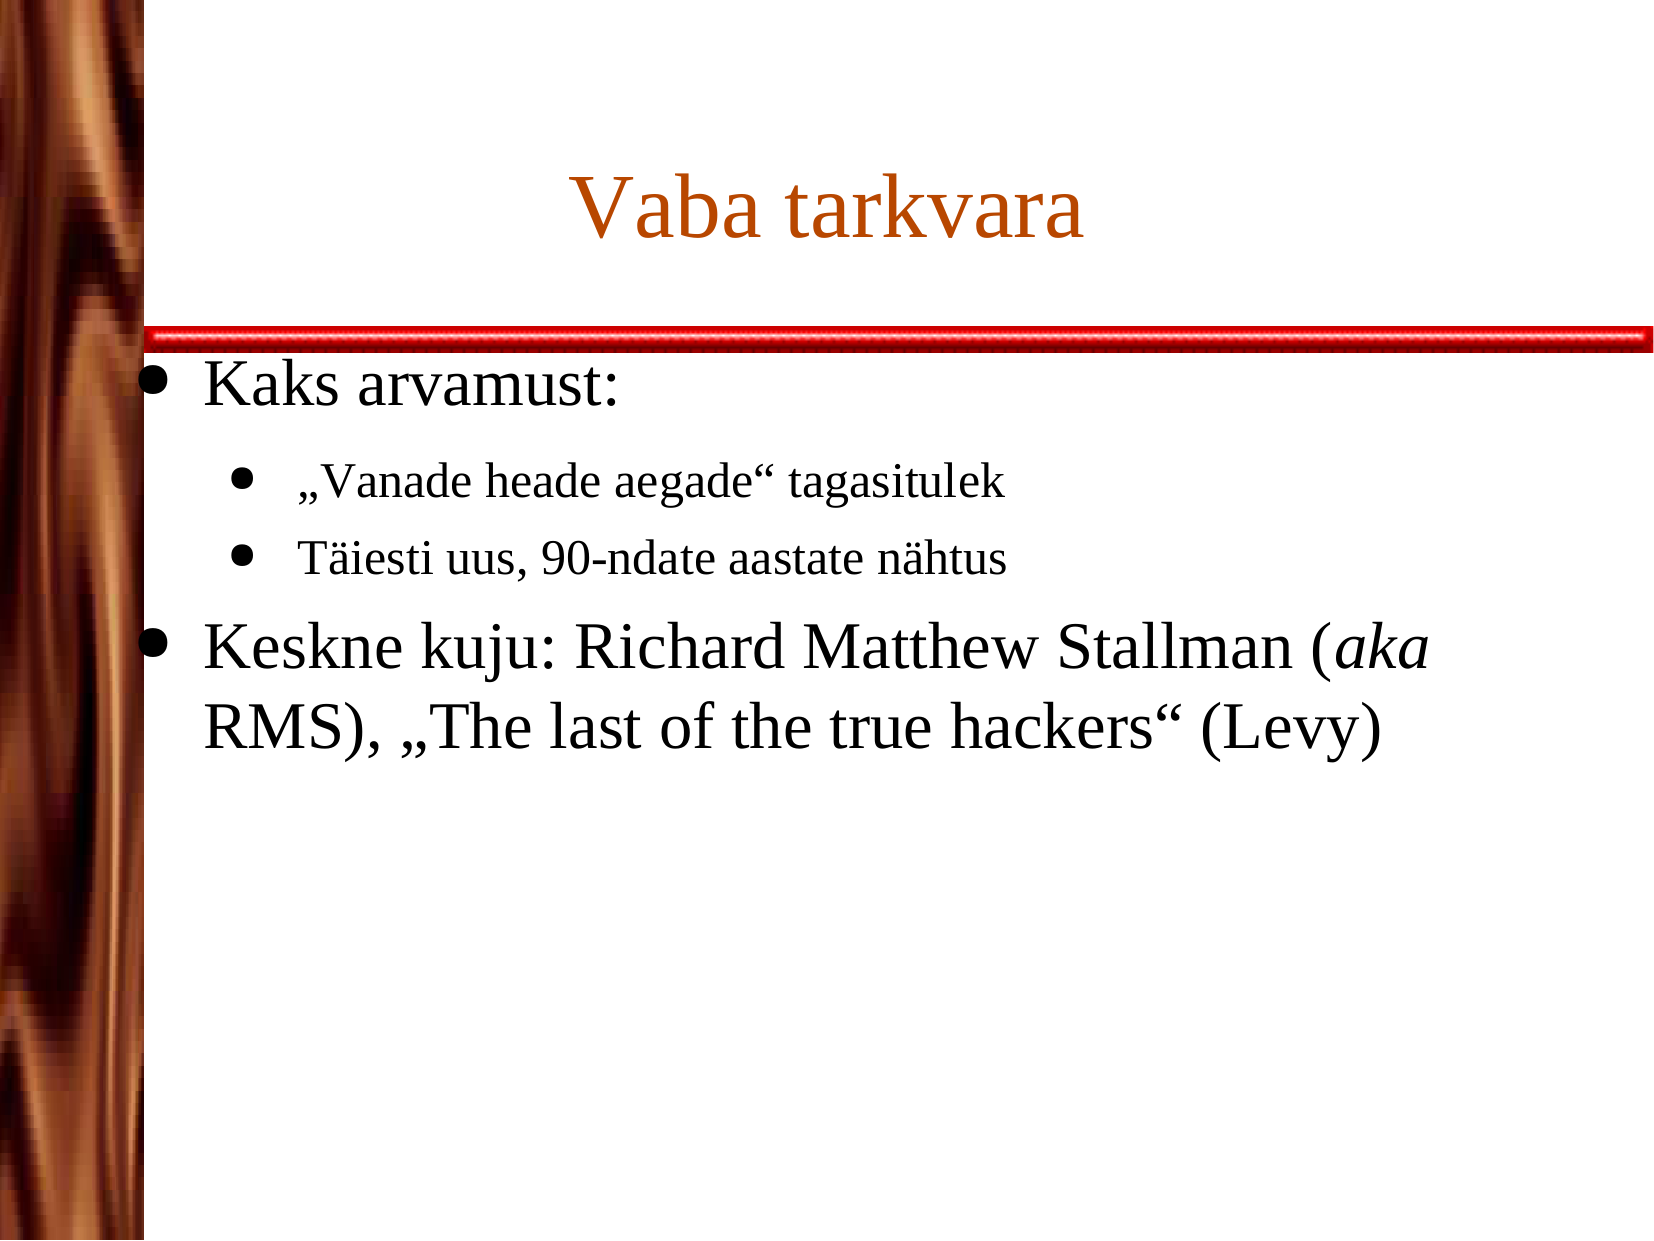

# Vaba tarkvara
Kaks arvamust:
„Vanade heade aegade“ tagasitulek
Täiesti uus, 90-ndate aastate nähtus
Keskne kuju: Richard Matthew Stallman (aka RMS), „The last of the true hackers“ (Levy)